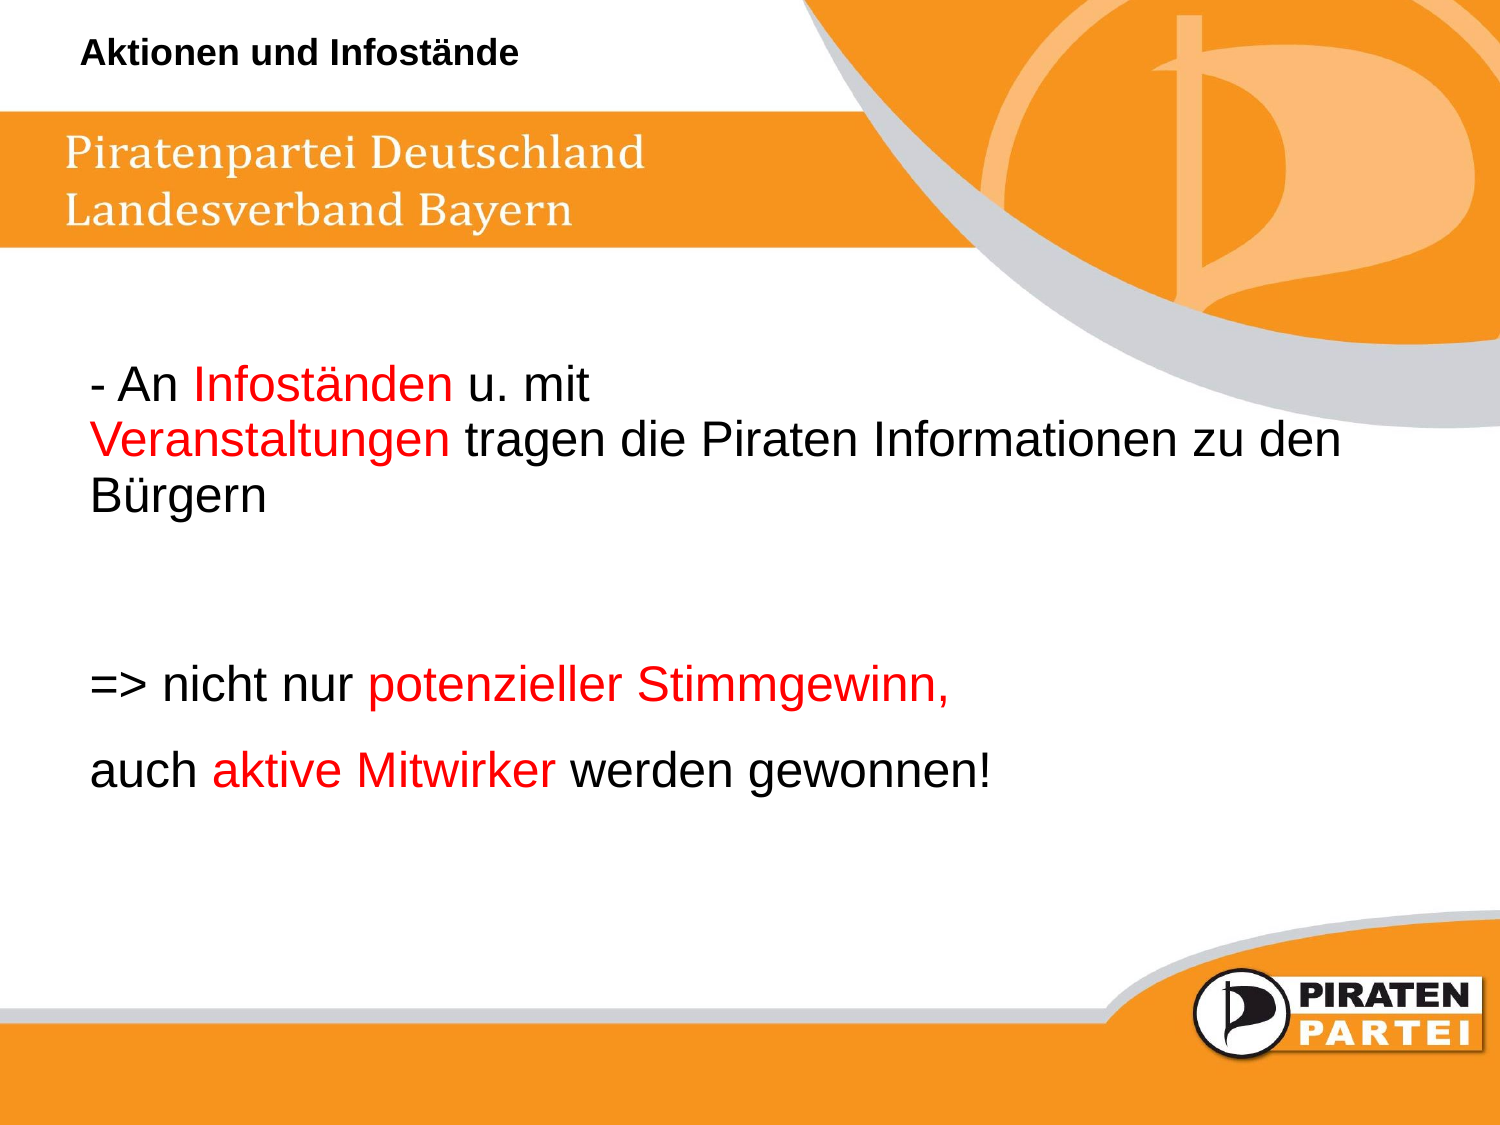

Aktionen und Infostände
- An Infoständen u. mit
Veranstaltungen tragen die Piraten Informationen zu den Bürgern
=> nicht nur potenzieller Stimmgewinn,
auch aktive Mitwirker werden gewonnen!